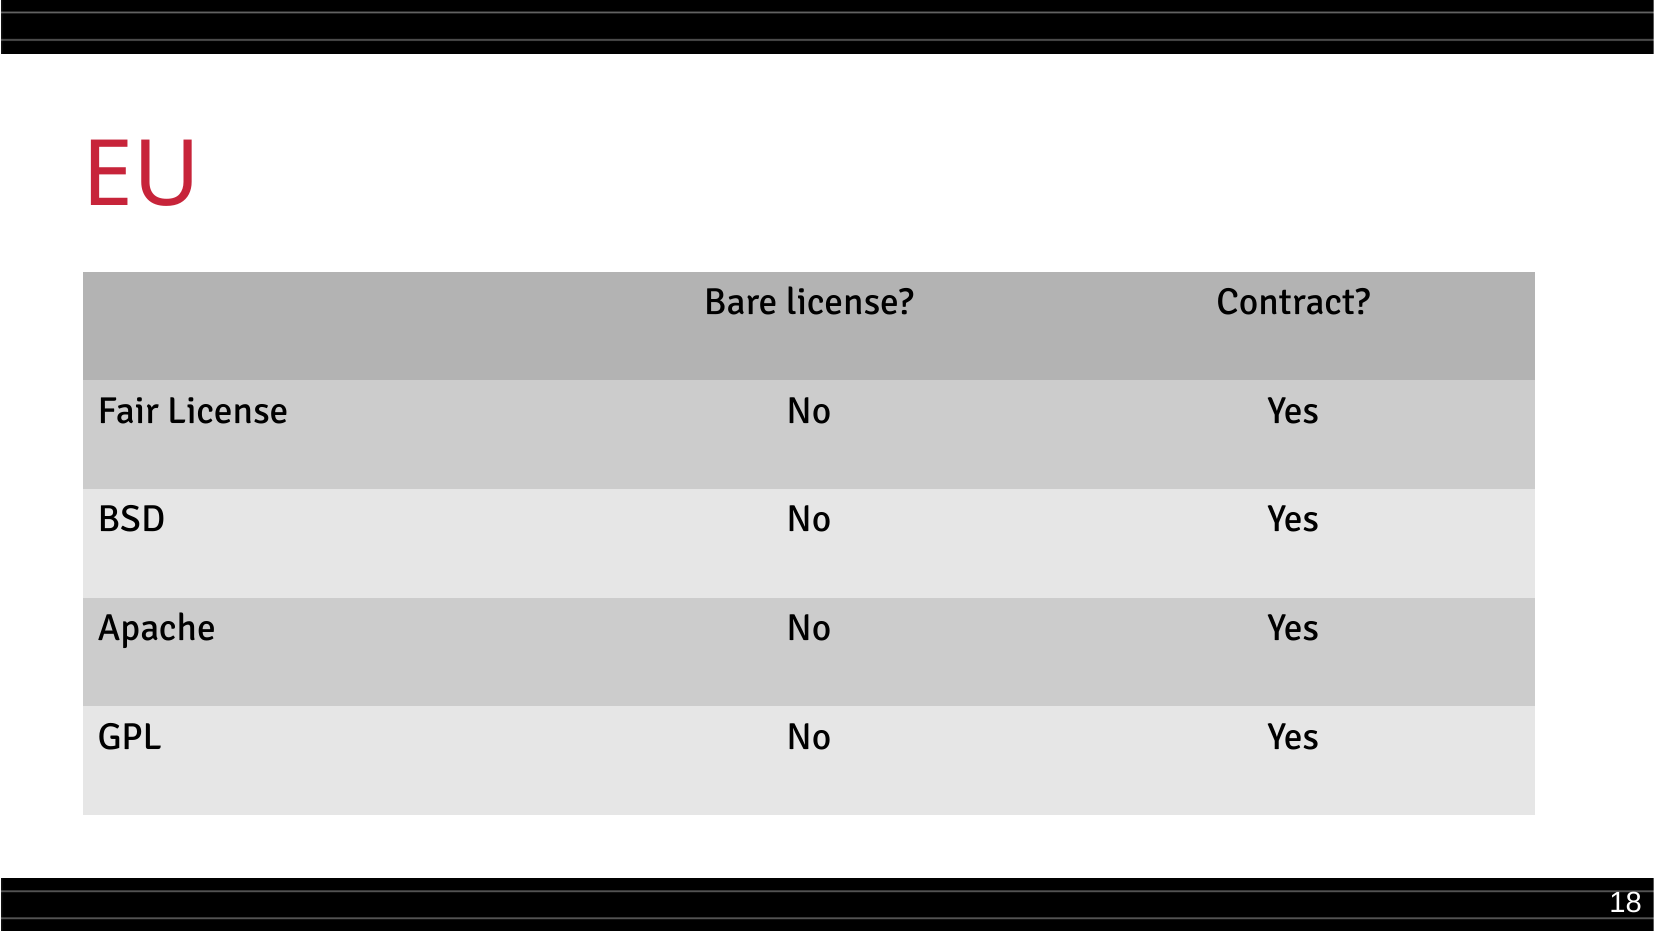

# EU
| | Bare license? | Contract? |
| --- | --- | --- |
| Fair License | No | Yes |
| BSD | No | Yes |
| Apache | No | Yes |
| GPL | No | Yes |